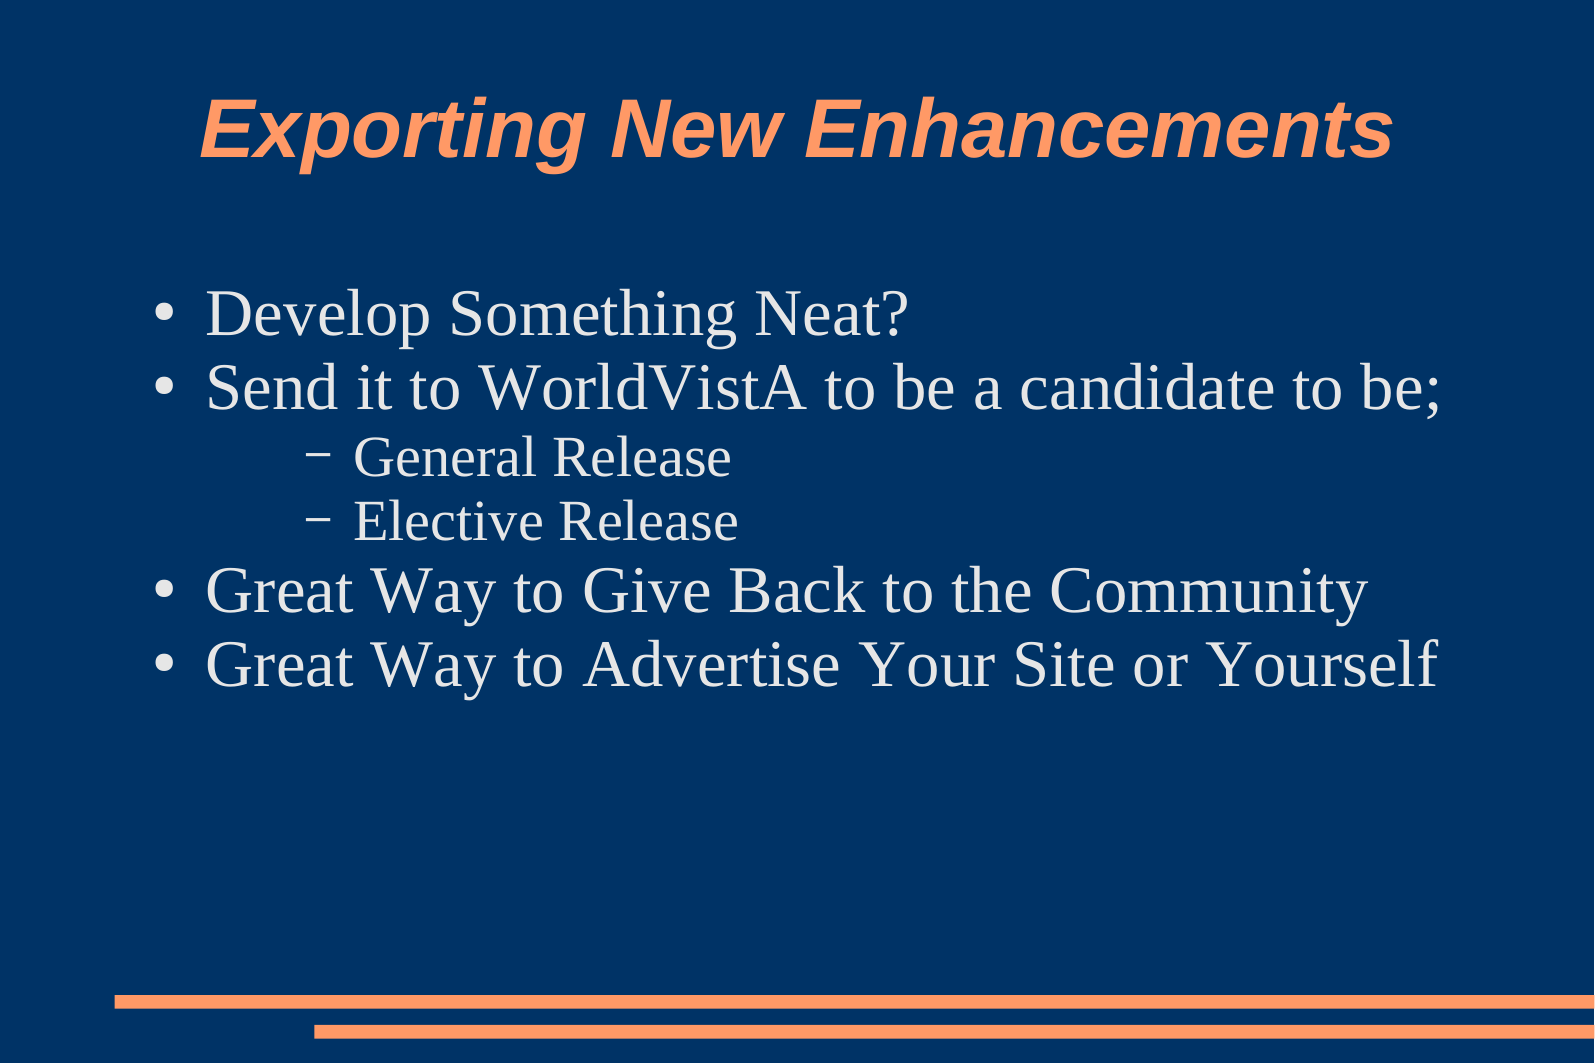

# Exporting New Enhancements
Develop Something Neat?
Send it to WorldVistA to be a candidate to be;
General Release
Elective Release
Great Way to Give Back to the Community
Great Way to Advertise Your Site or Yourself